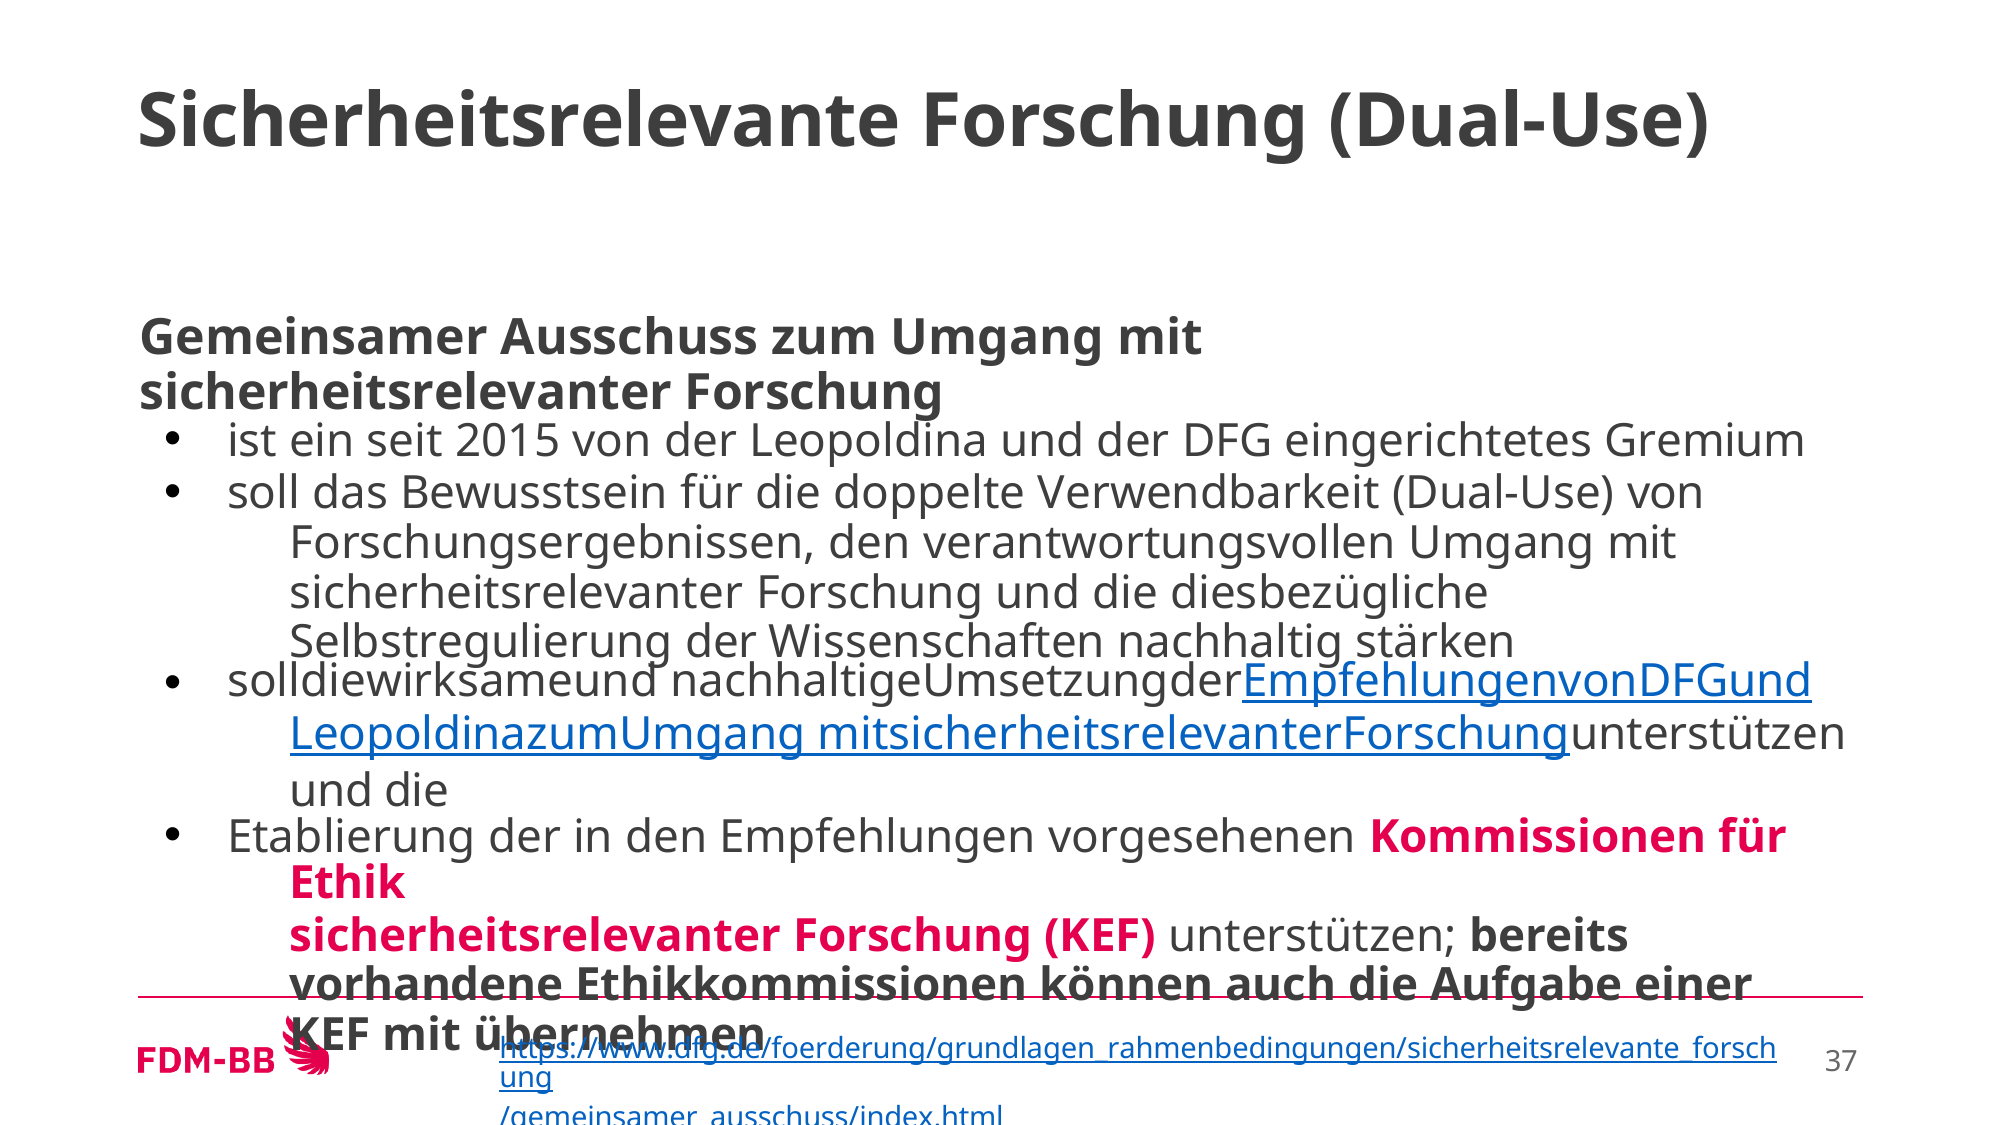

# Sicherheitsrelevante Forschung (Dual-Use)
Gemeinsamer Ausschuss zum Umgang mit sicherheitsrelevanter Forschung
ist ein seit 2015 von der Leopoldina und der DFG eingerichtetes Gremium
soll das Bewusstsein für die doppelte Verwendbarkeit (Dual-Use) von Forschungsergebnissen, den verantwortungsvollen Umgang mit sicherheitsrelevanter Forschung und die diesbezügliche Selbstregulierung der Wissenschaften nachhaltig stärken
solldiewirksameund nachhaltigeUmsetzungderEmpfehlungenvonDFGund
LeopoldinazumUmgang mitsicherheitsrelevanterForschungunterstützen und die
Etablierung der in den Empfehlungen vorgesehenen Kommissionen für Ethik
sicherheitsrelevanter Forschung (KEF) unterstützen; bereits vorhandene Ethikkommissionen können auch die Aufgabe einer KEF mit übernehmen
https://www.dfg.de/foerderung/grundlagen_rahmenbedingungen/sicherheitsrelevante_forschung
/gemeinsamer_ausschuss/index.html
37